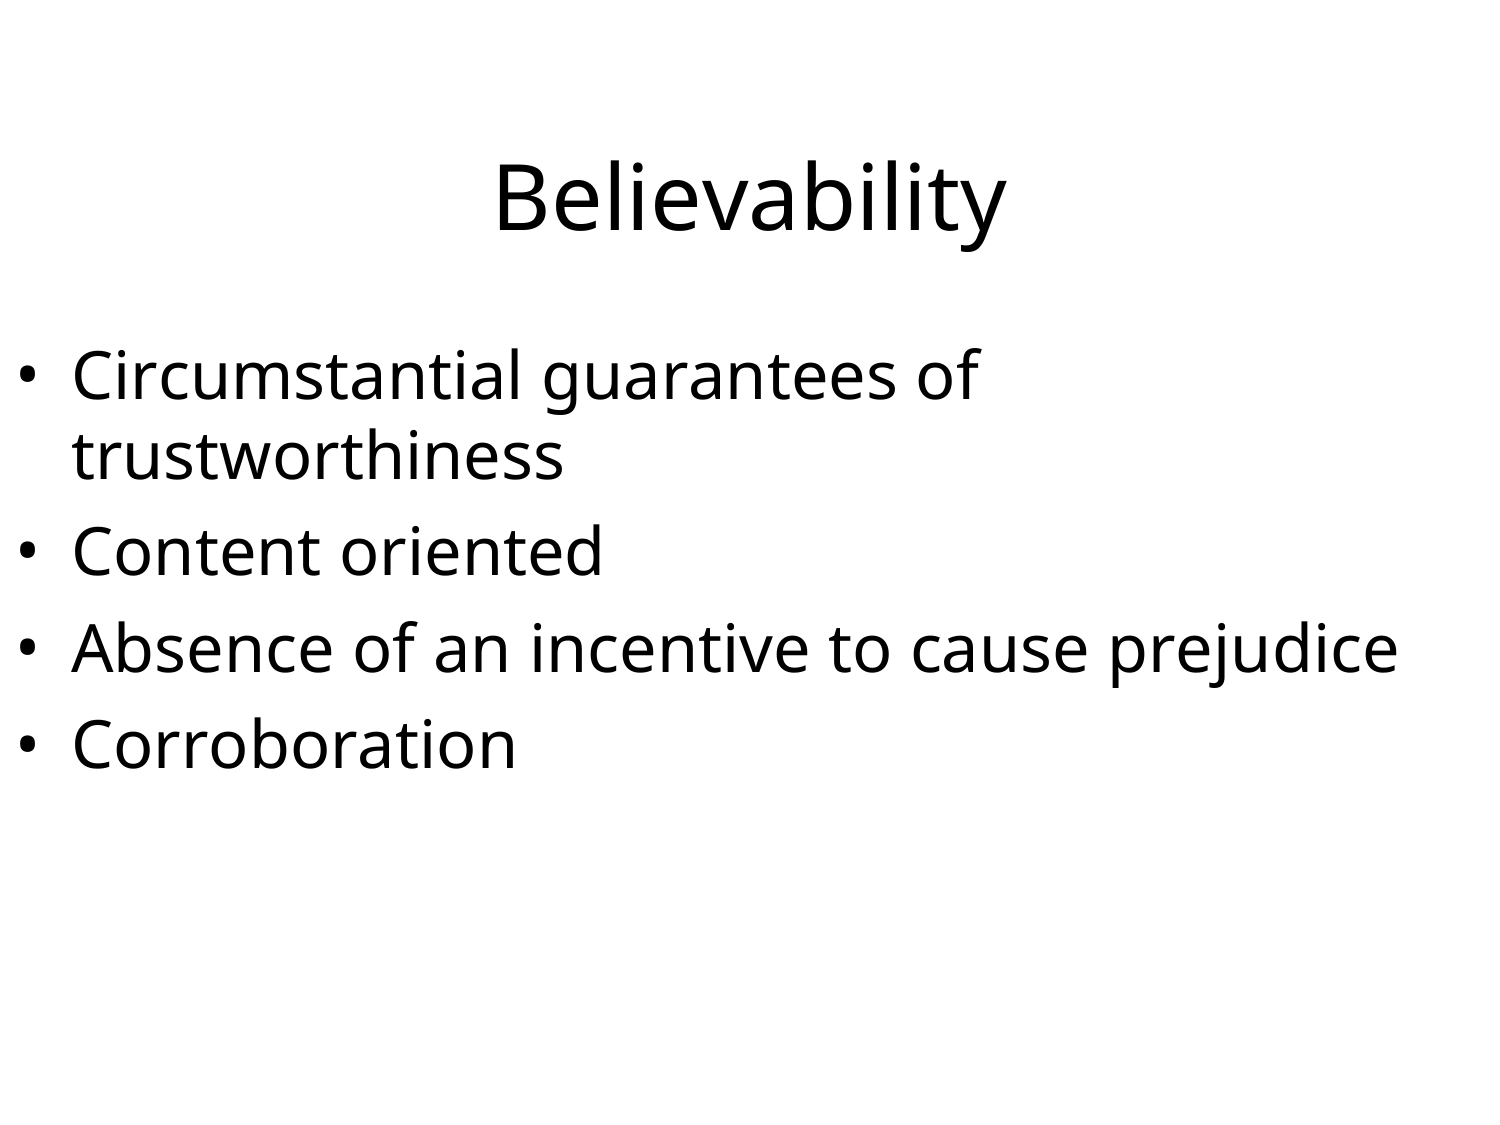

# Believability
Circumstantial guarantees of trustworthiness
Content oriented
Absence of an incentive to cause prejudice
Corroboration